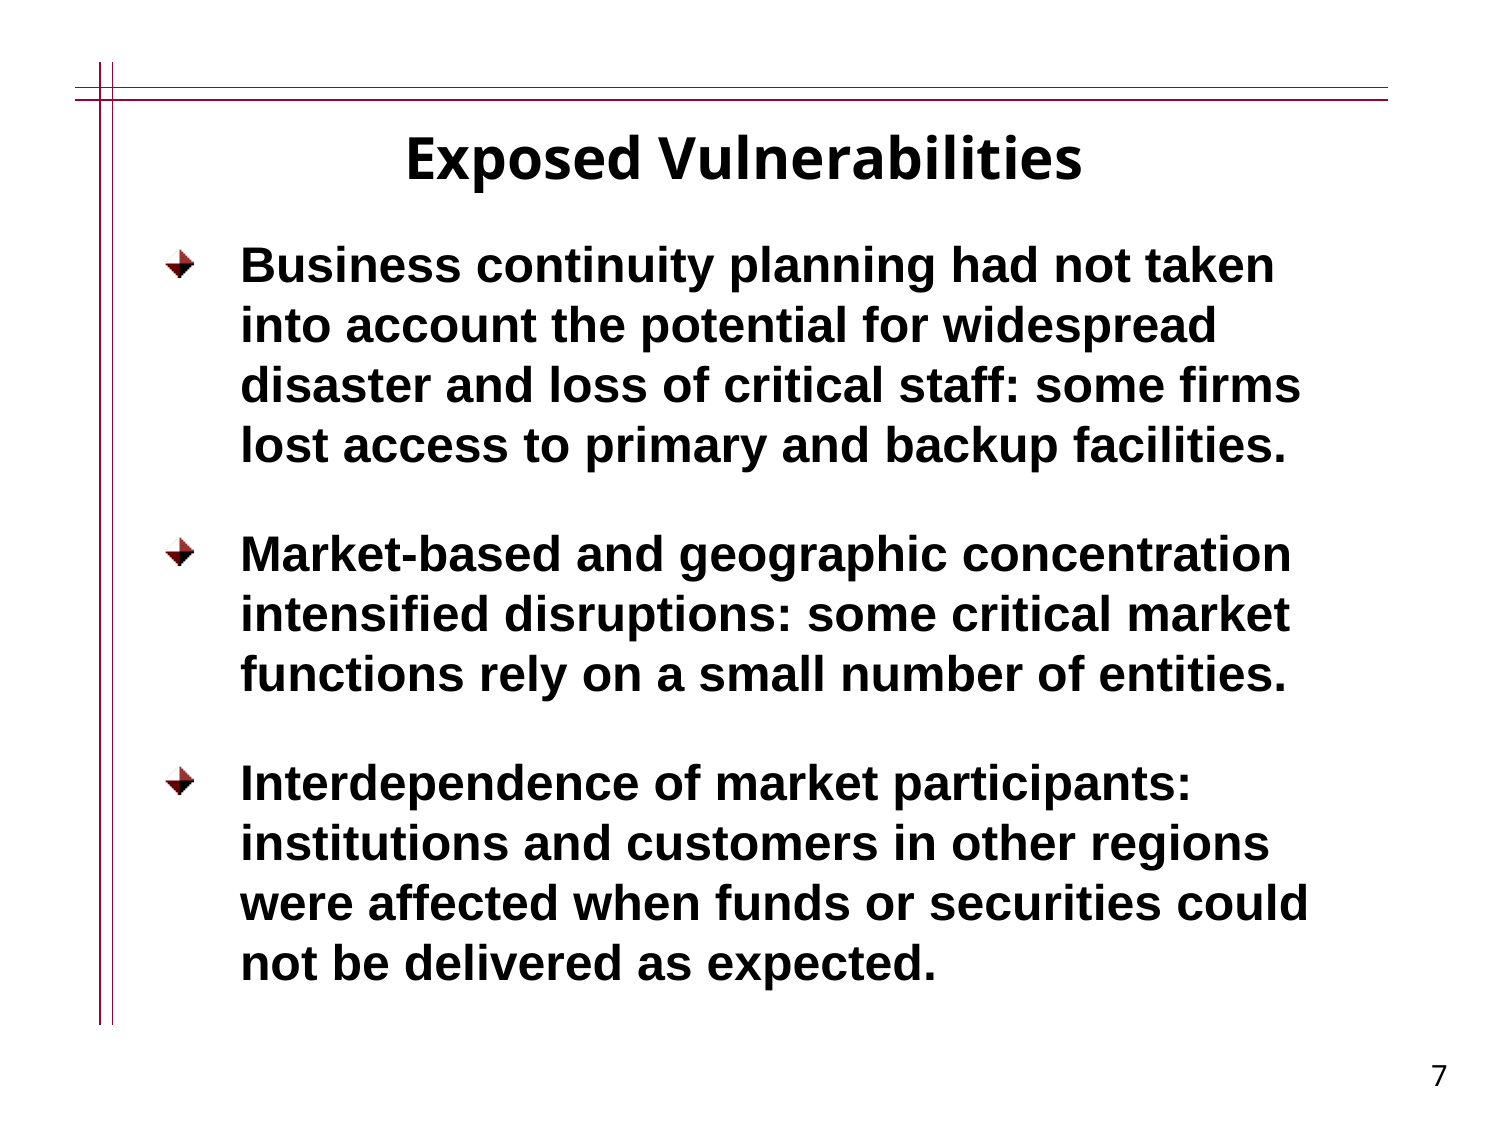

# Exposed Vulnerabilities
Business continuity planning had not taken into account the potential for widespread disaster and loss of critical staff: some firms lost access to primary and backup facilities.
Market-based and geographic concentration intensified disruptions: some critical market functions rely on a small number of entities.
Interdependence of market participants: institutions and customers in other regions were affected when funds or securities could not be delivered as expected.
7